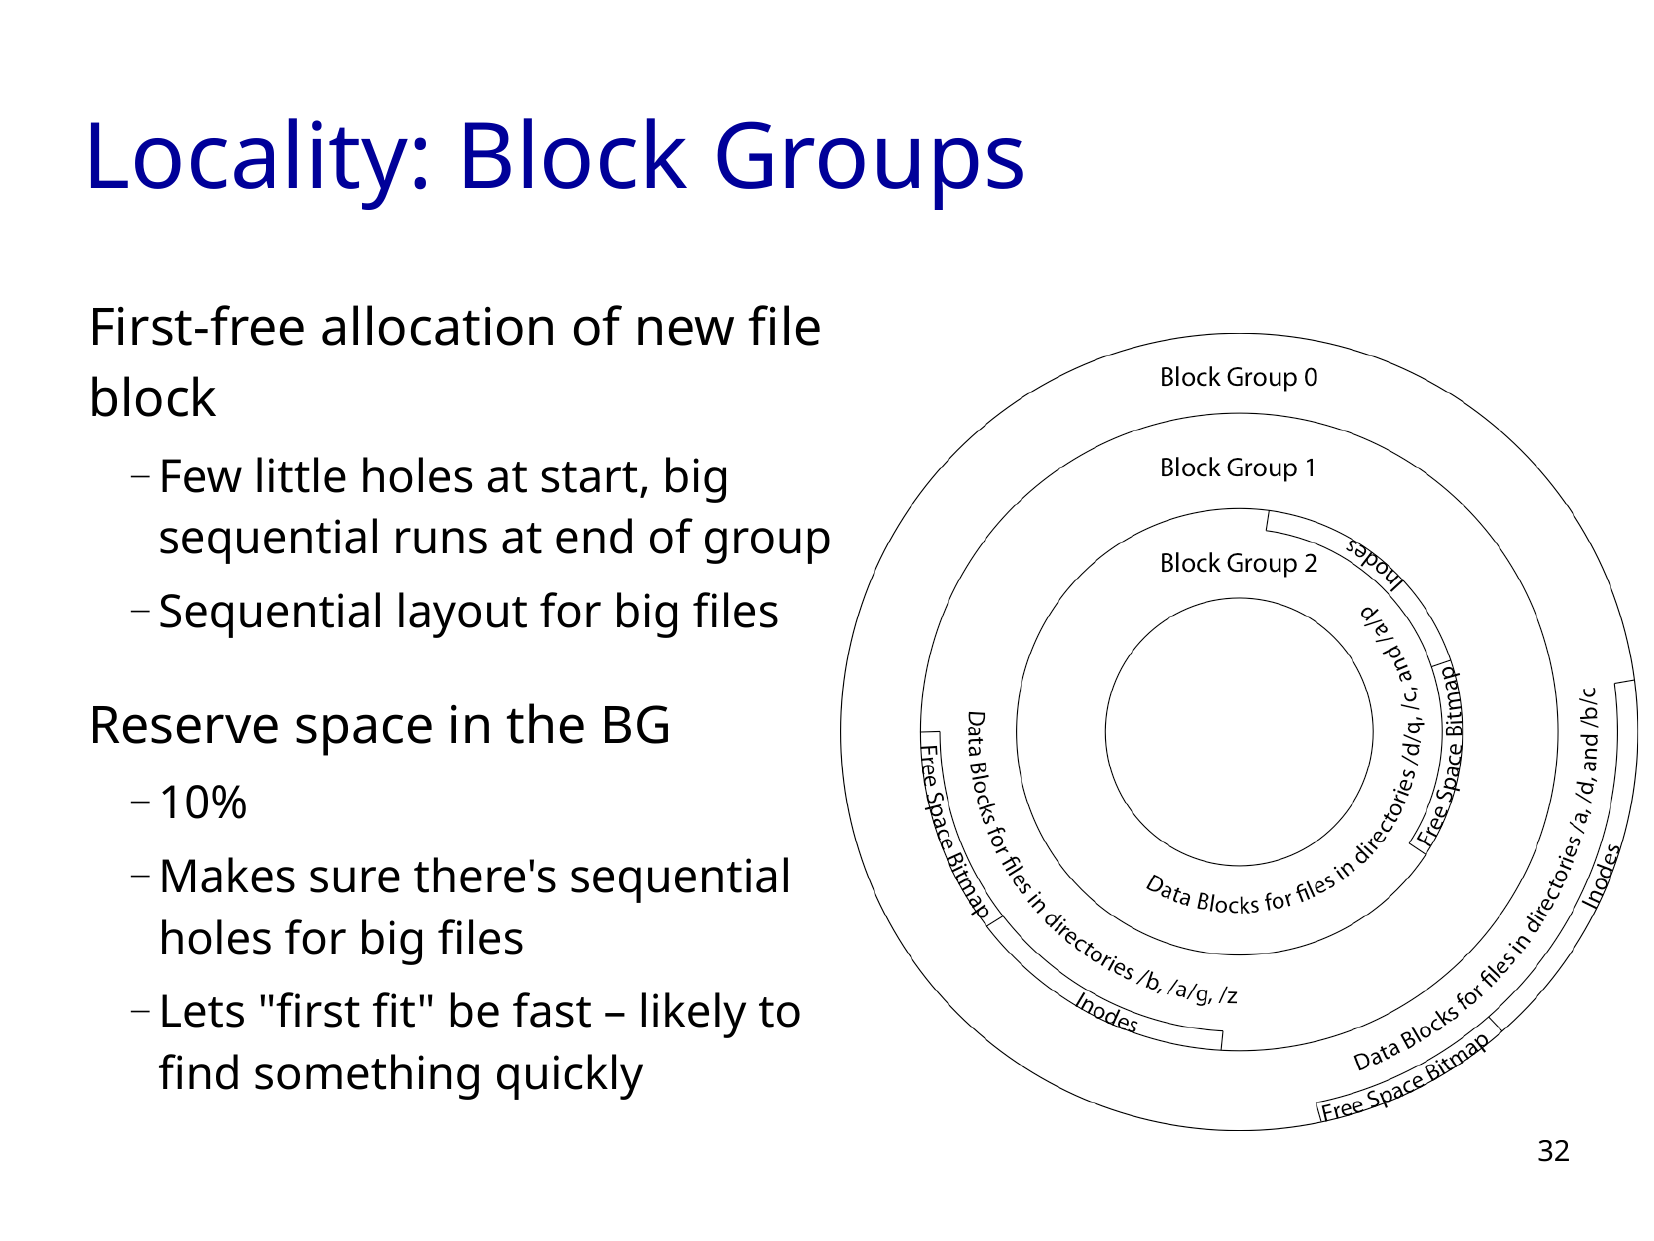

# Locality: Block Groups
First-free allocation of new file block
Few little holes at start, big sequential runs at end of group
Sequential layout for big files
Reserve space in the BG
10%
Makes sure there's sequential holes for big files
Lets "first fit" be fast – likely to find something quickly
32